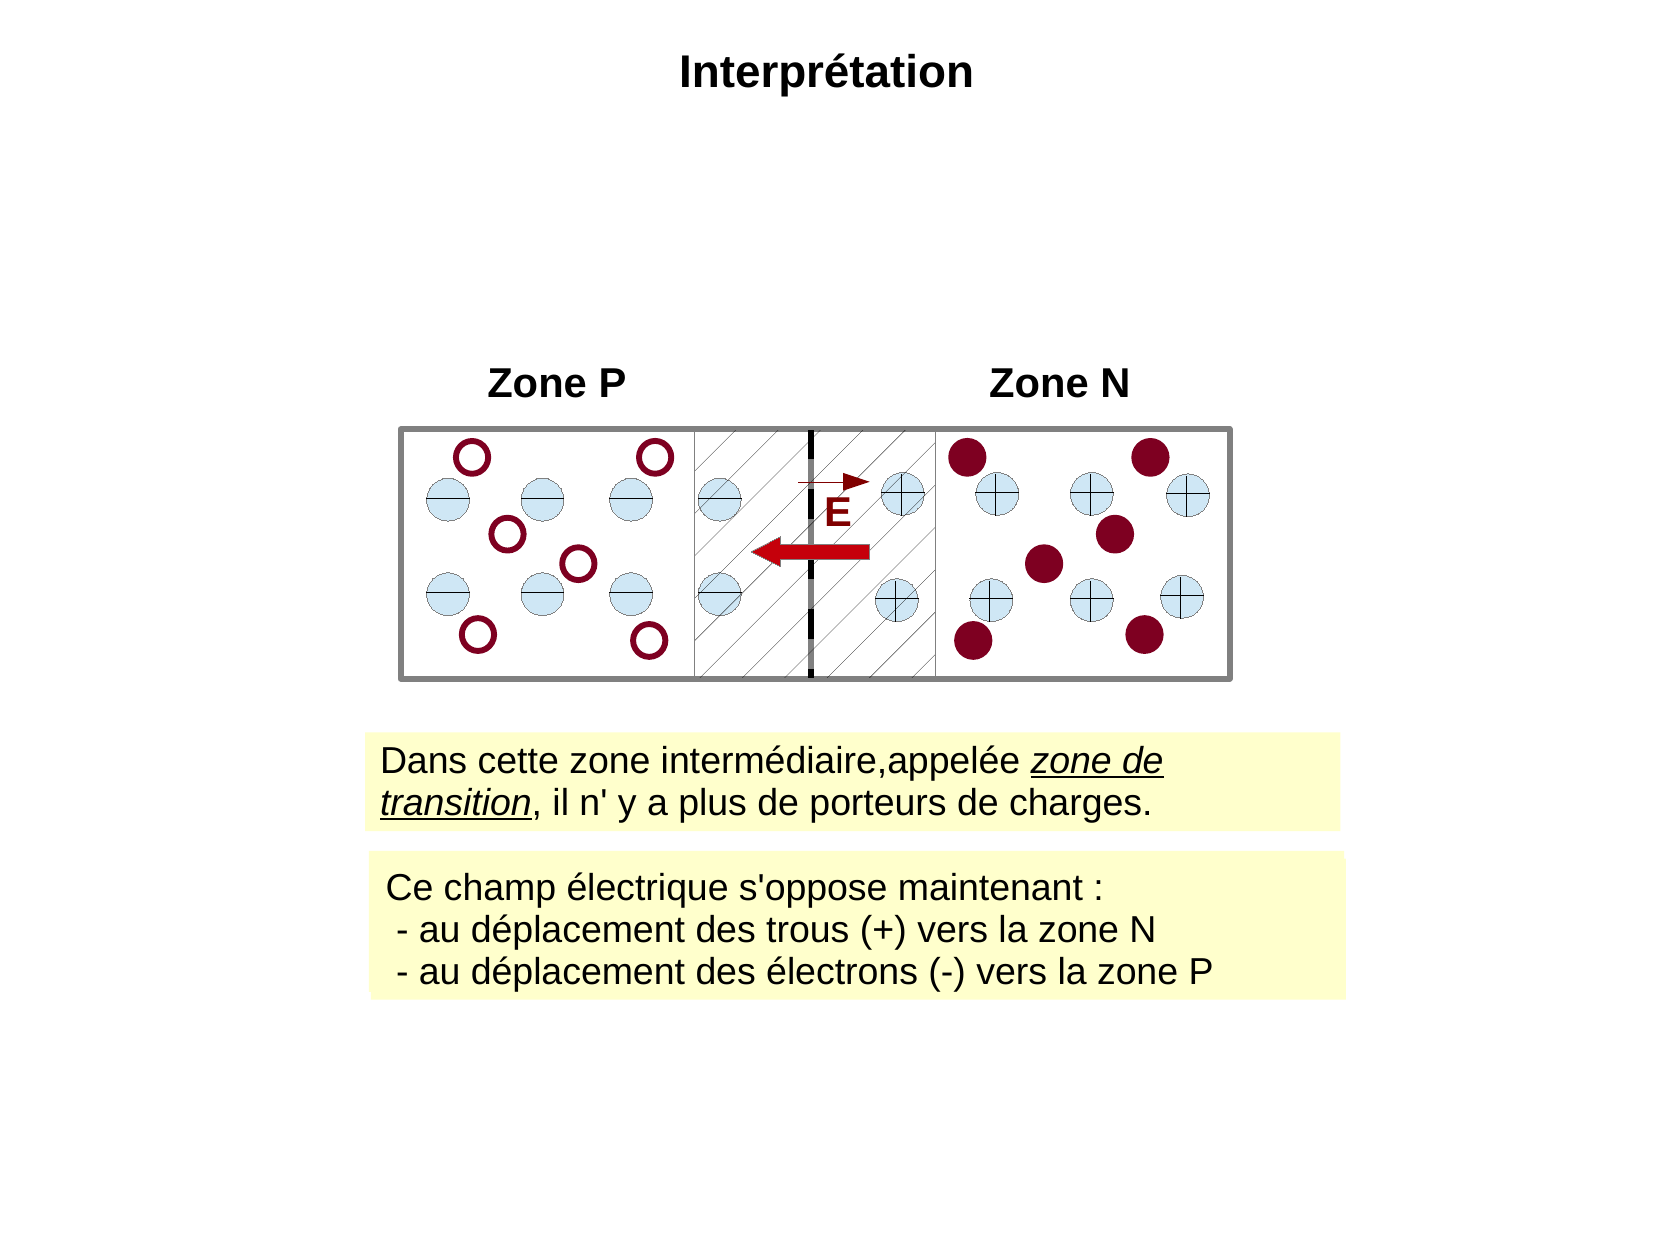

# Interprétation
Zone P
Zone N
E
Dans cette zone intermédiaire,appelée zone de transition, il n' y a plus de porteurs de charges.
Par ailleurs, les ions positifs et les ions négatifs présents dans cette zone créent un champ électrique E dirigé de la zone N vers la zone P
Ce champ électrique s'oppose maintenant :
 - au déplacement des trous (+) vers la zone N
 - au déplacement des électrons (-) vers la zone P